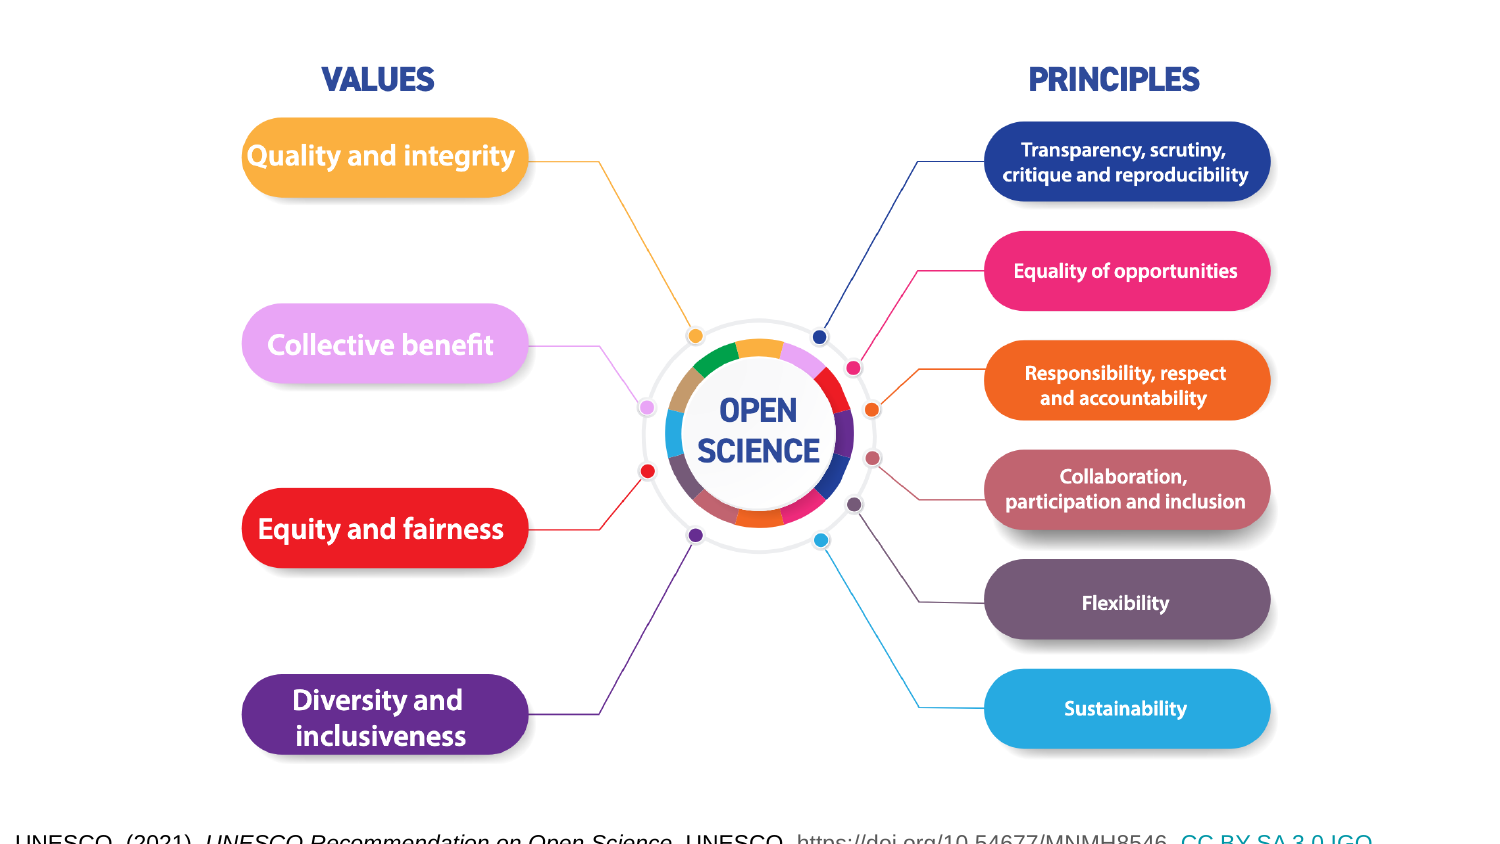

#
UNESCO. (2021). UNESCO Recommendation on Open Science. UNESCO. https://doi.org/10.54677/MNMH8546, CC BY-SA 3.0 IGO.